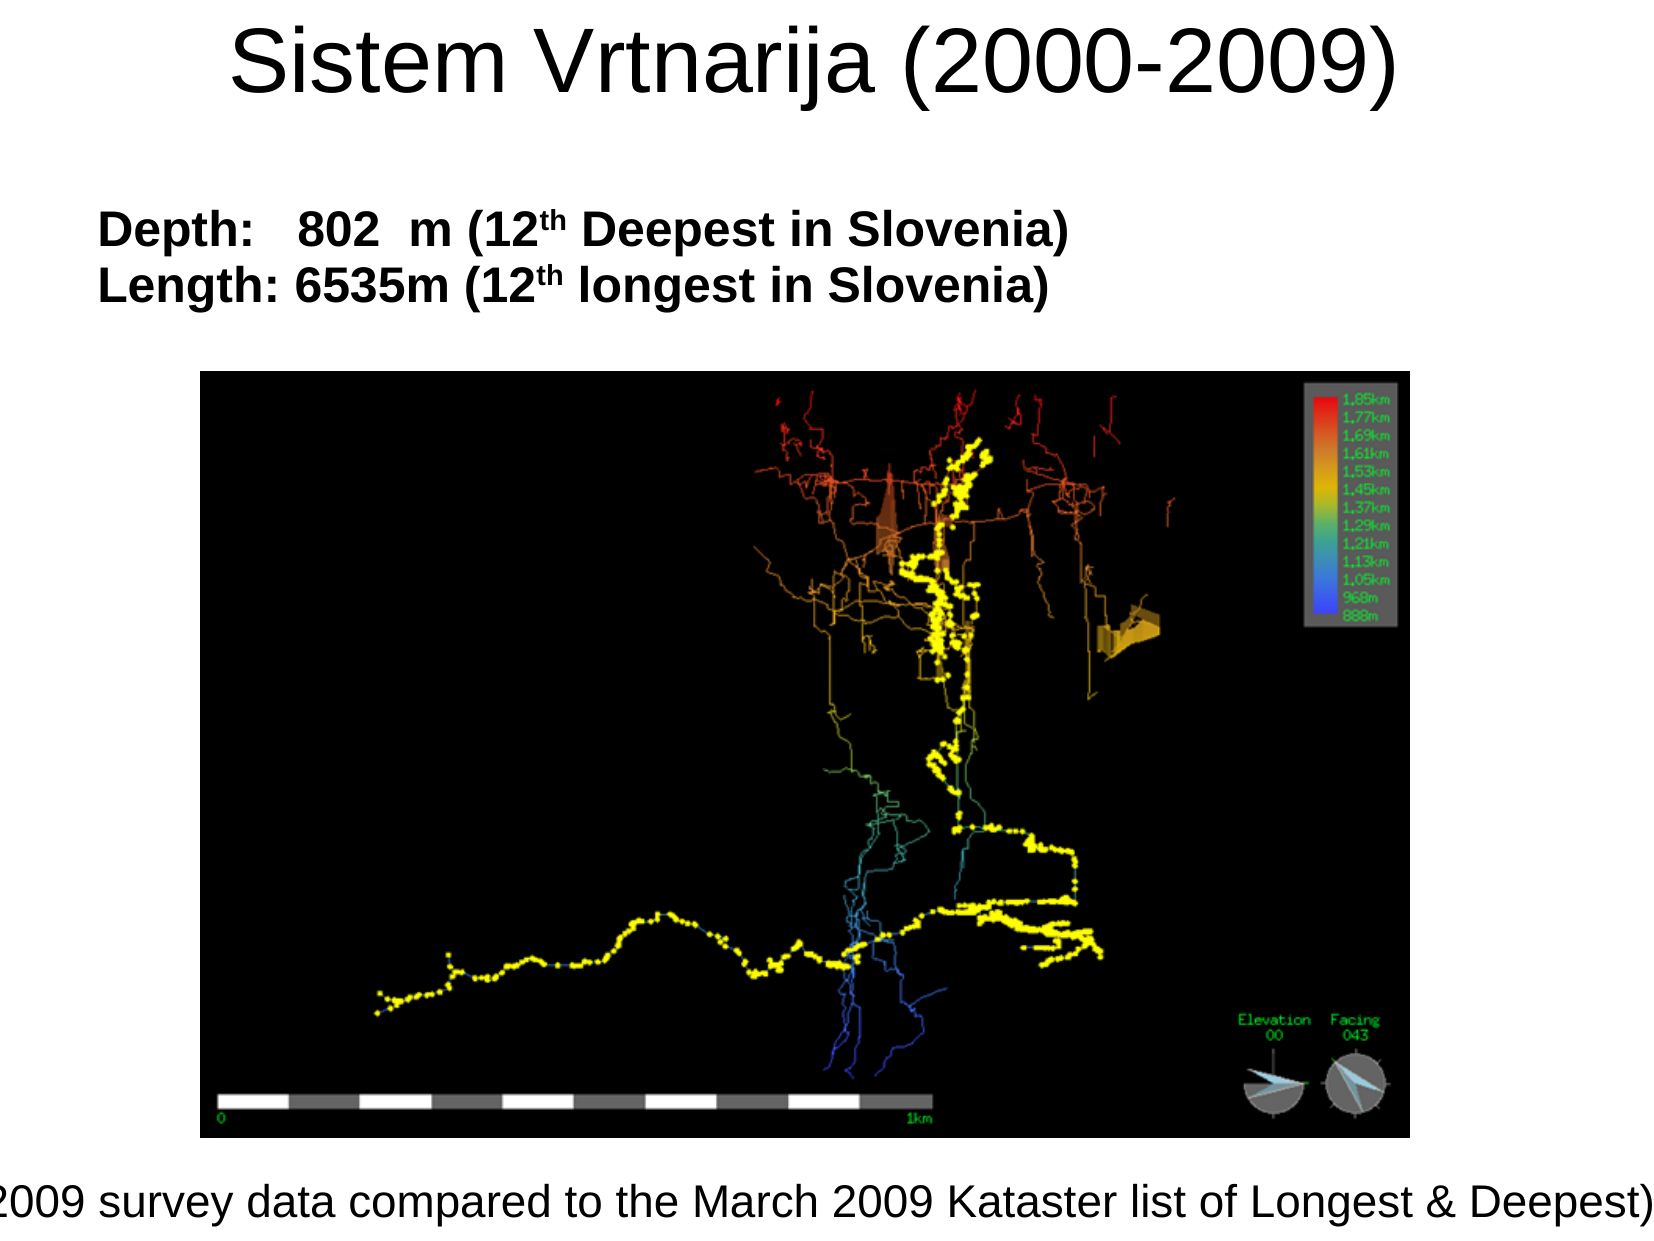

# Sistem Vrtnarija (2000-2009)
Depth: 802 m (12th Deepest in Slovenia)
Length: 6535m (12th longest in Slovenia)
(2009 survey data compared to the March 2009 Kataster list of Longest & Deepest)